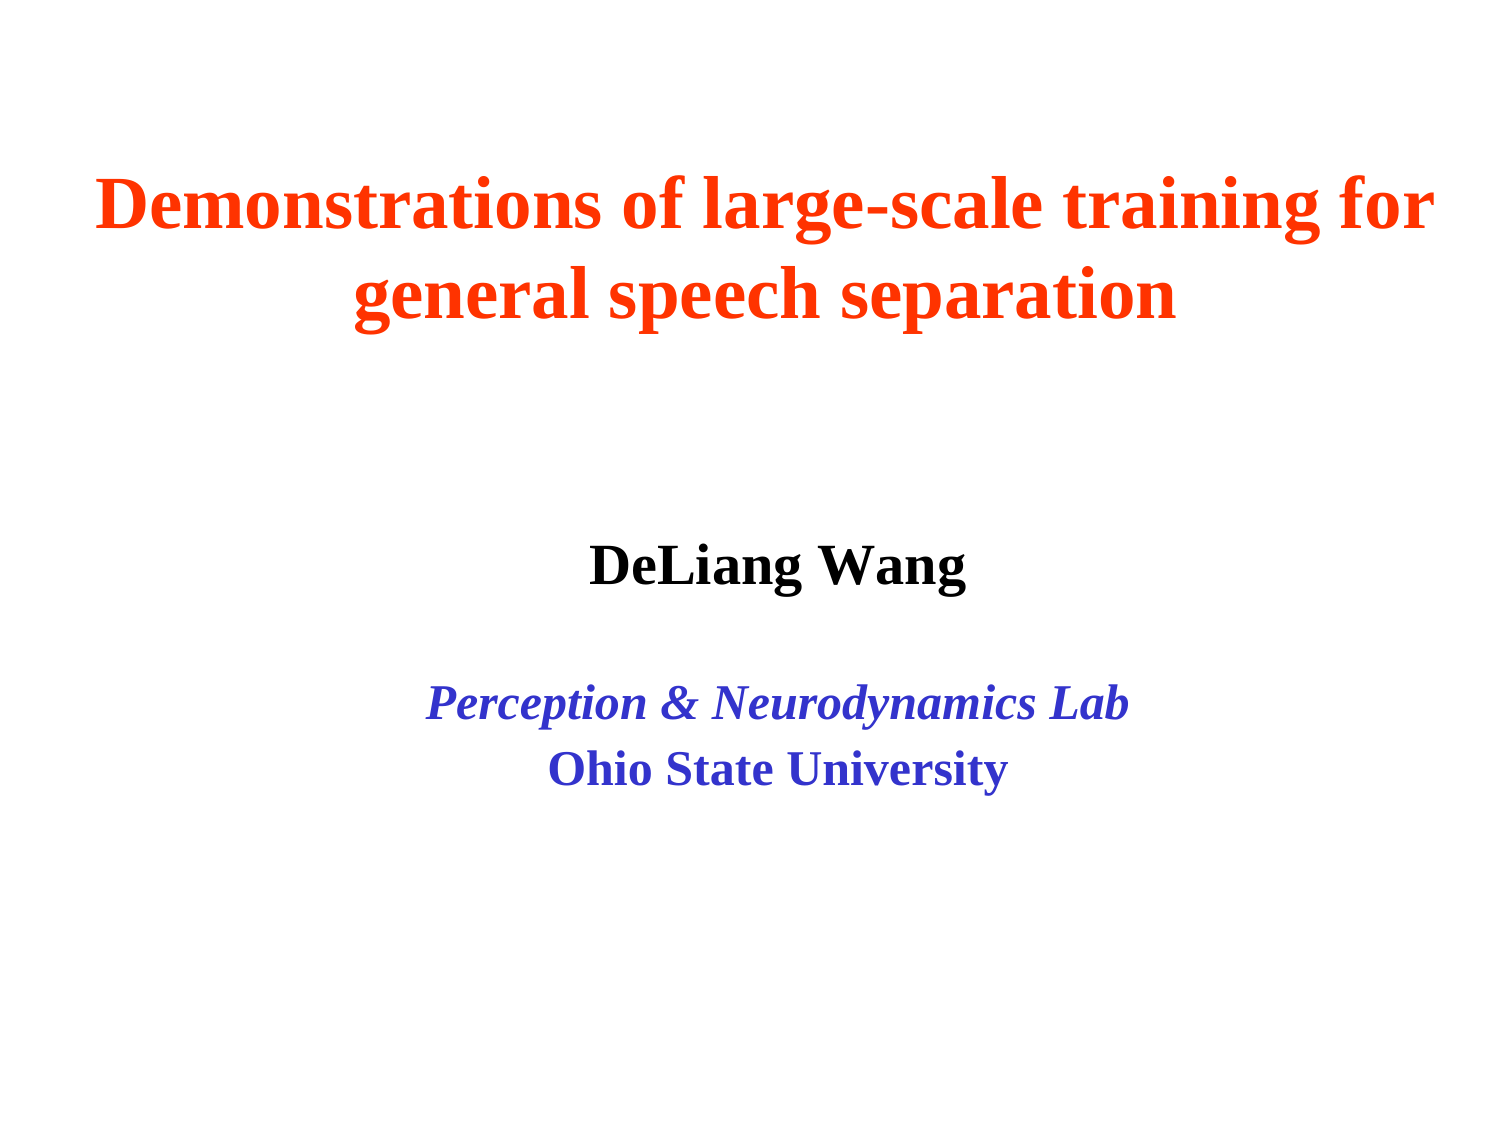

# Demonstrations of large-scale training for general speech separation
DeLiang Wang
Perception & Neurodynamics Lab
Ohio State University